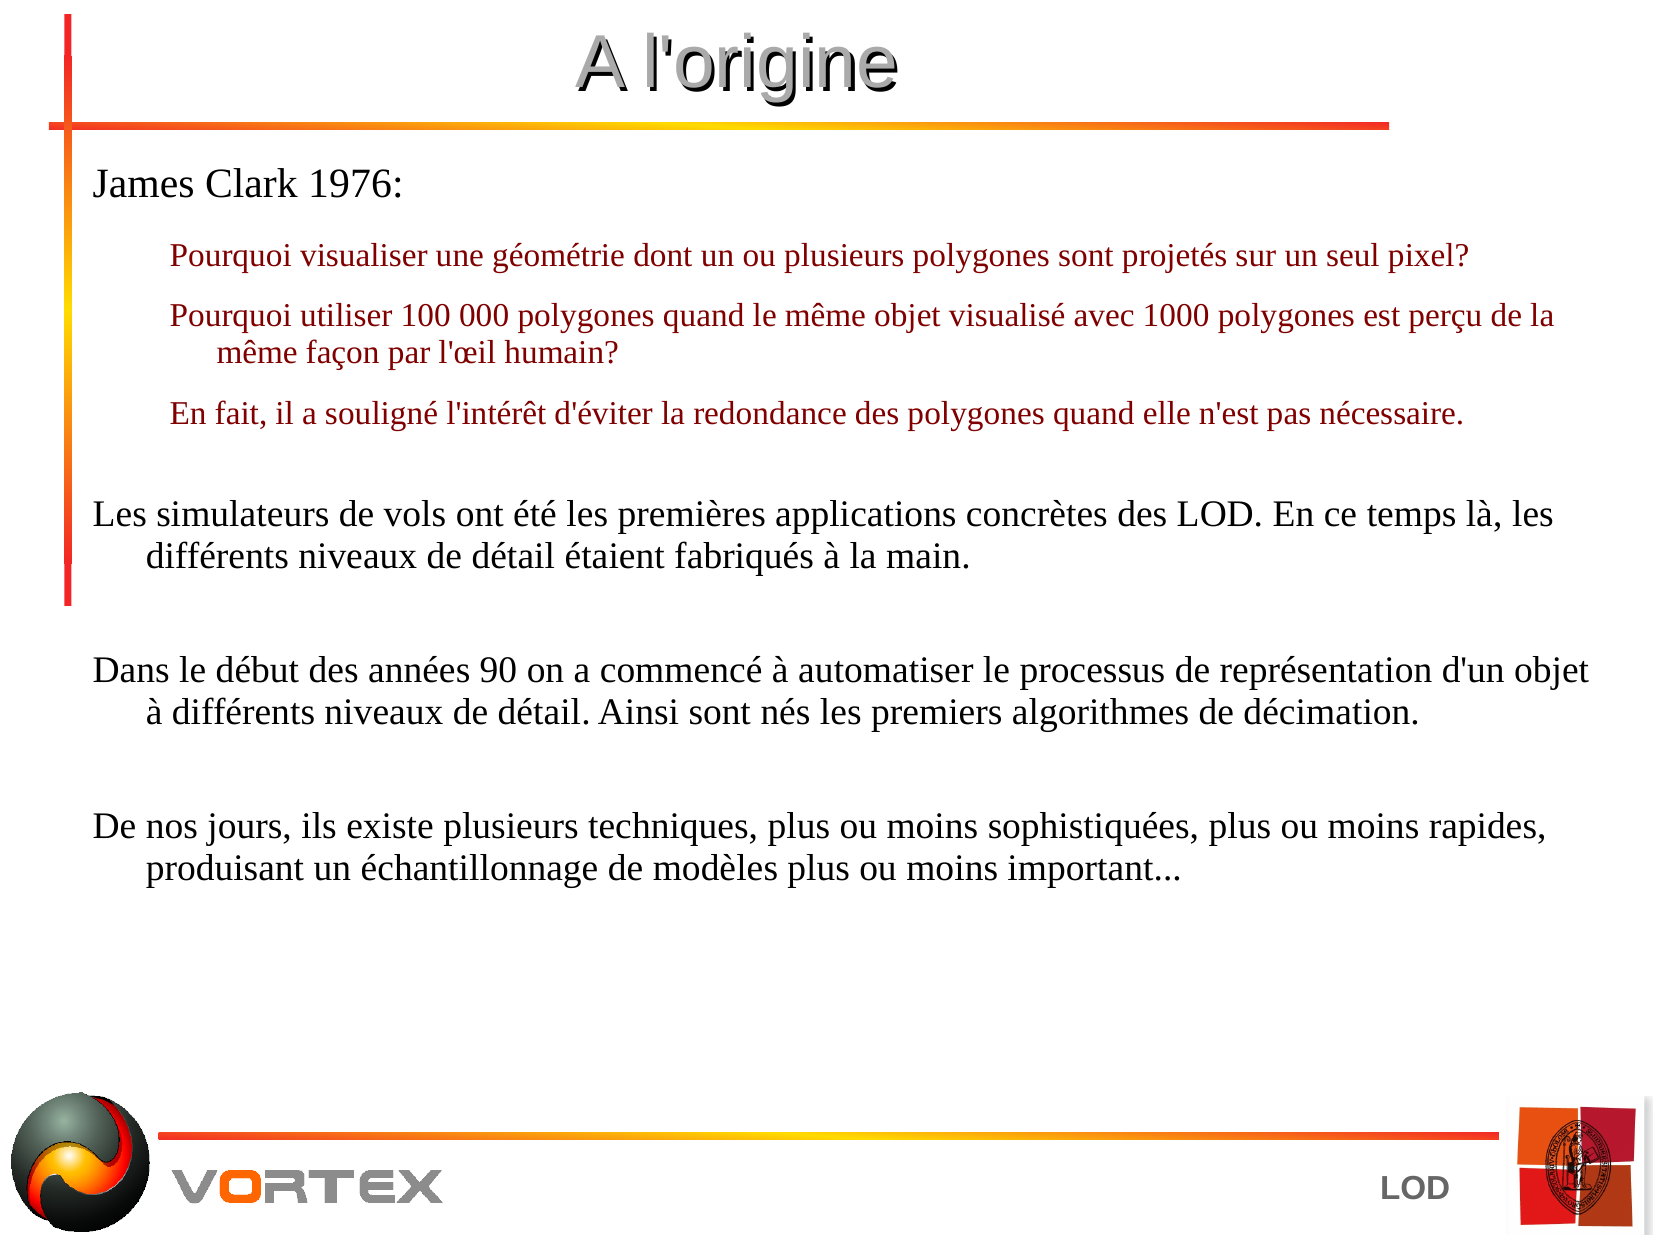

# A l'origine
James Clark 1976:
Pourquoi visualiser une géométrie dont un ou plusieurs polygones sont projetés sur un seul pixel?
Pourquoi utiliser 100 000 polygones quand le même objet visualisé avec 1000 polygones est perçu de la même façon par l'œil humain?
En fait, il a souligné l'intérêt d'éviter la redondance des polygones quand elle n'est pas nécessaire.
Les simulateurs de vols ont été les premières applications concrètes des LOD. En ce temps là, les différents niveaux de détail étaient fabriqués à la main.
Dans le début des années 90 on a commencé à automatiser le processus de représentation d'un objet à différents niveaux de détail. Ainsi sont nés les premiers algorithmes de décimation.
De nos jours, ils existe plusieurs techniques, plus ou moins sophistiquées, plus ou moins rapides, produisant un échantillonnage de modèles plus ou moins important...